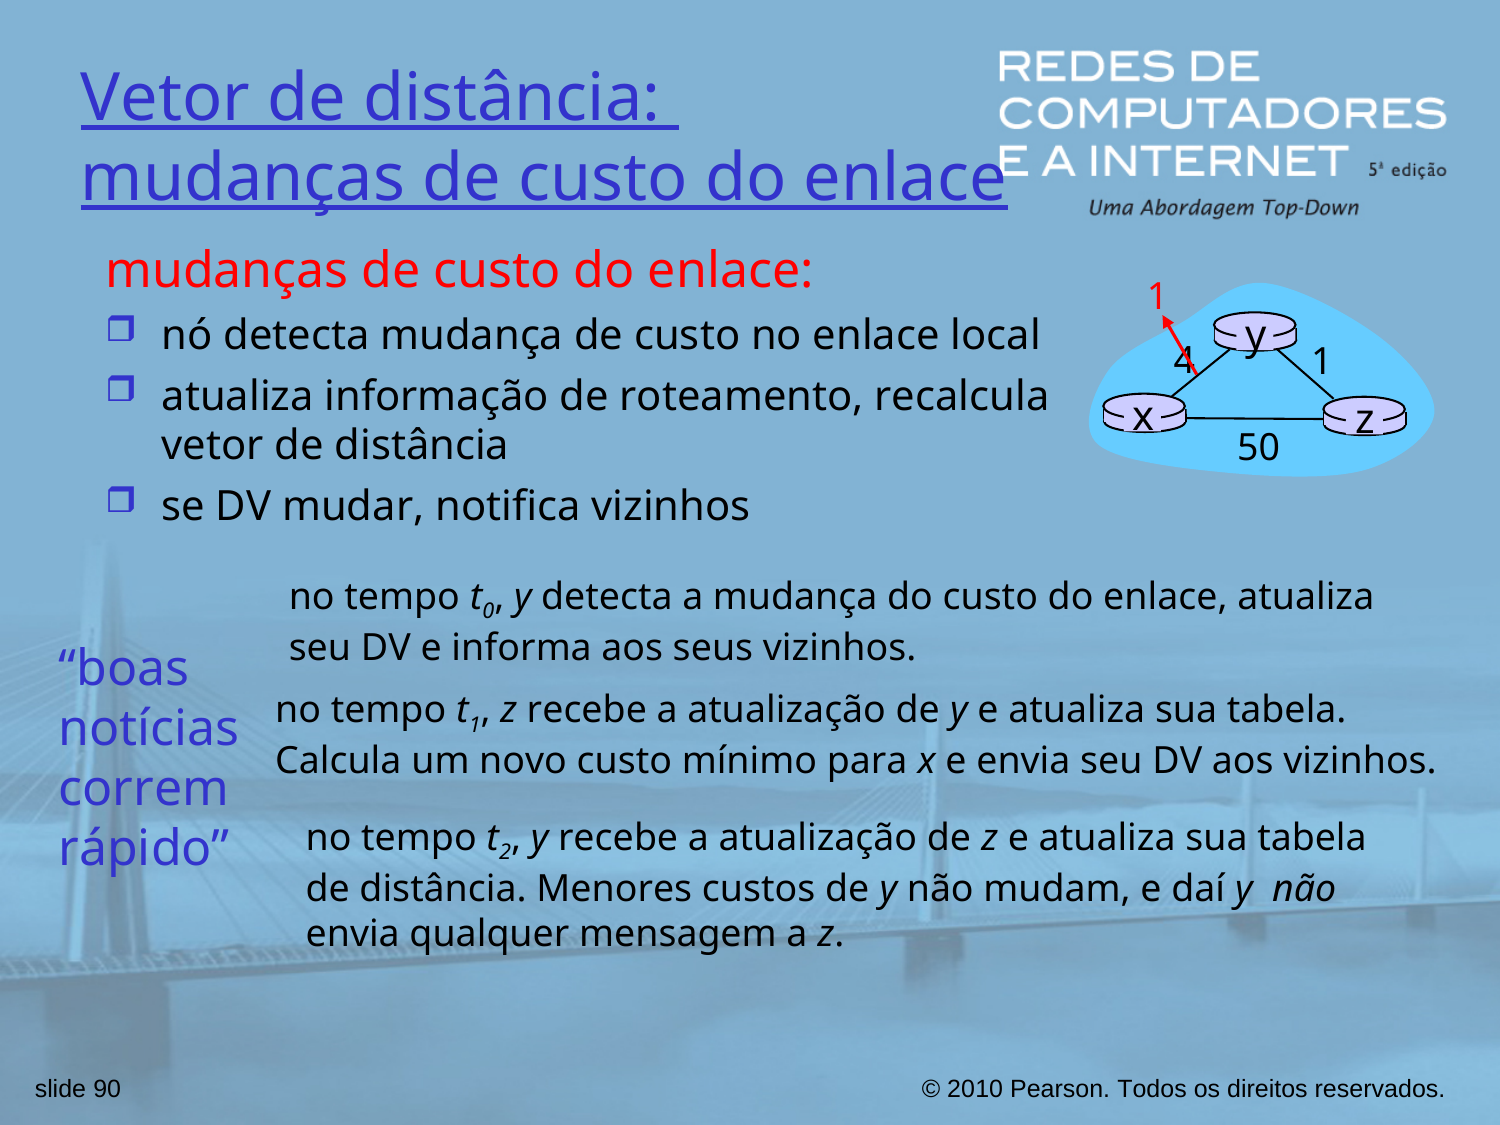

# Vetor de distância: mudanças de custo do enlace
mudanças de custo do enlace:
nó detecta mudança de custo no enlace local
atualiza informação de roteamento, recalcula vetor de distância
se DV mudar, notifica vizinhos
1
y
4
1
x
z
50
no tempo t0, y detecta a mudança do custo do enlace, atualiza
seu DV e informa aos seus vizinhos.
“boas
notícias
correm
rápido”
no tempo t1, z recebe a atualização de y e atualiza sua tabela.
Calcula um novo custo mínimo para x e envia seu DV aos vizinhos.
no tempo t2, y recebe a atualização de z e atualiza sua tabela
de distância. Menores custos de y não mudam, e daí y não
envia qualquer mensagem a z.